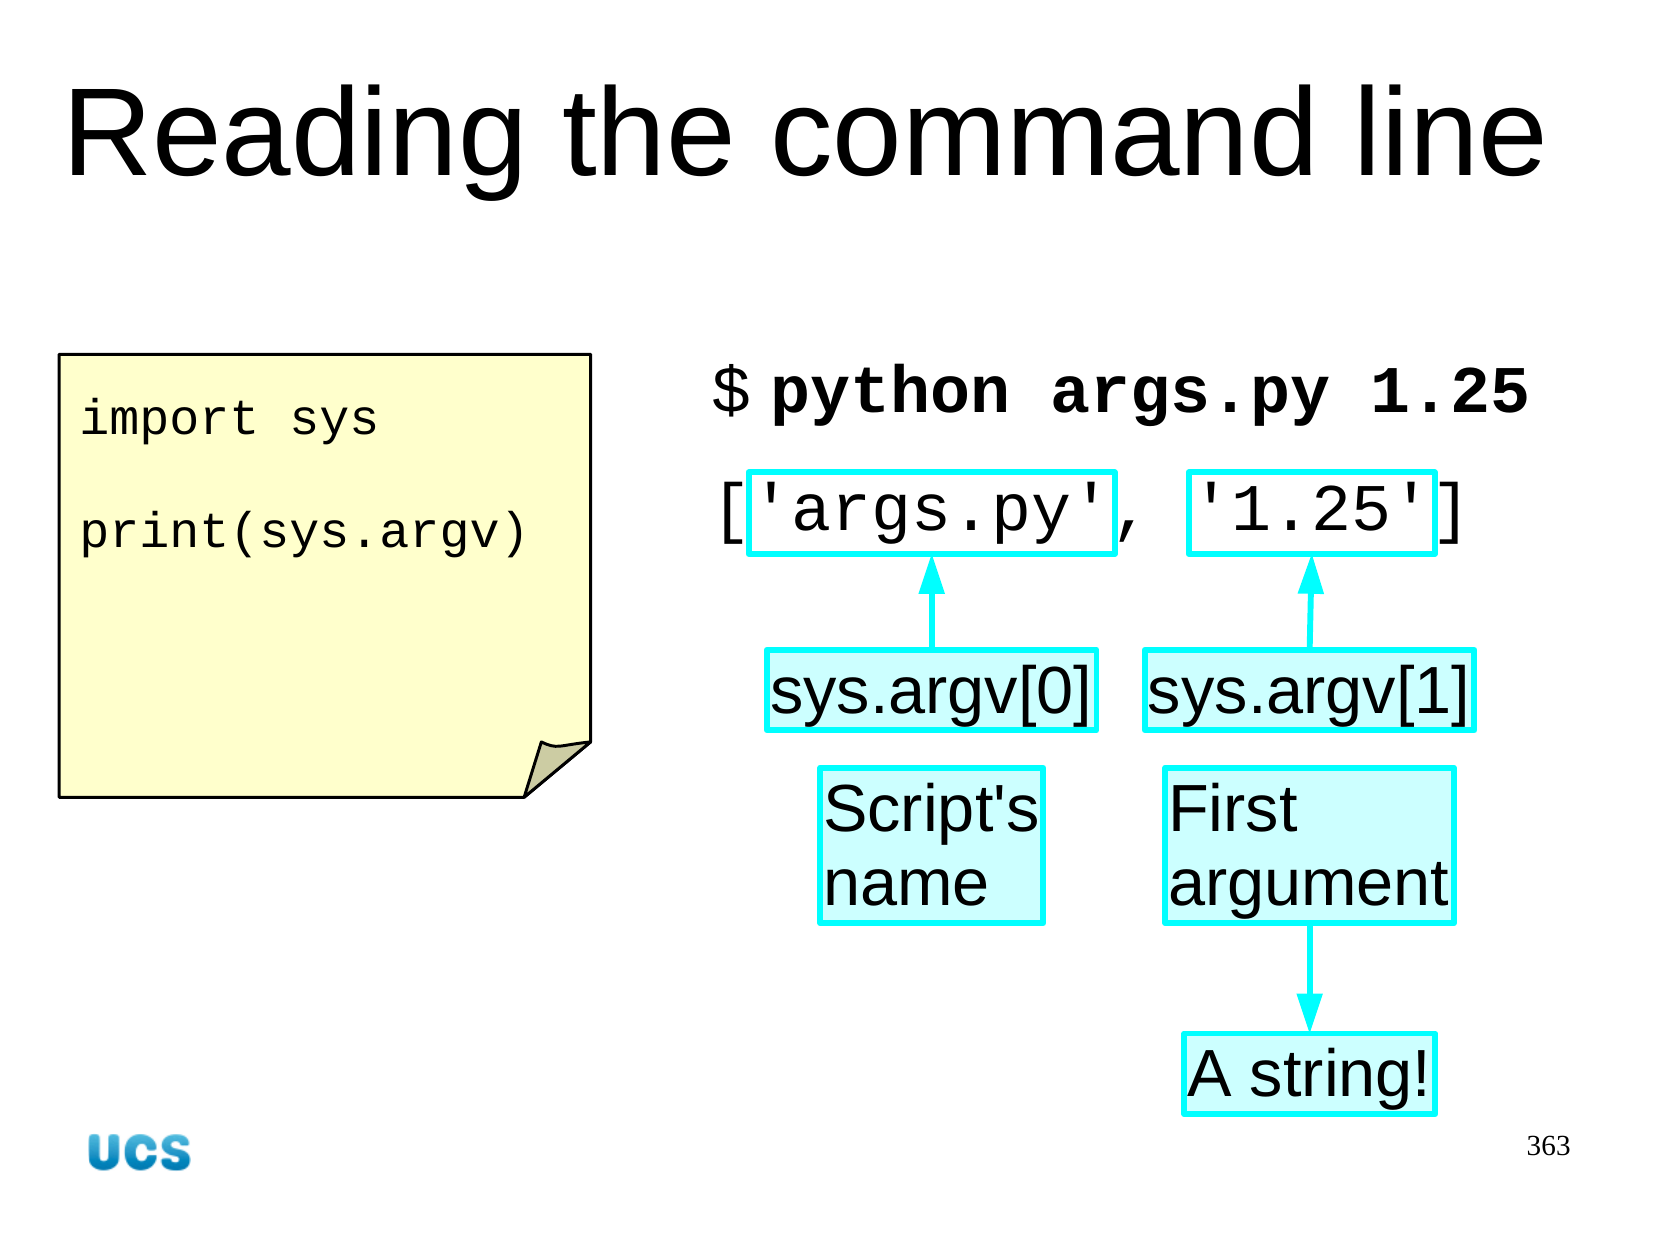

Reading the command line
$
python args.py 1.25
import sys
print(sys.argv)
[
'args.py'
,
'1.25'
]
sys.argv[0]
sys.argv[1]
Script's
name
First
argument
A string!
363